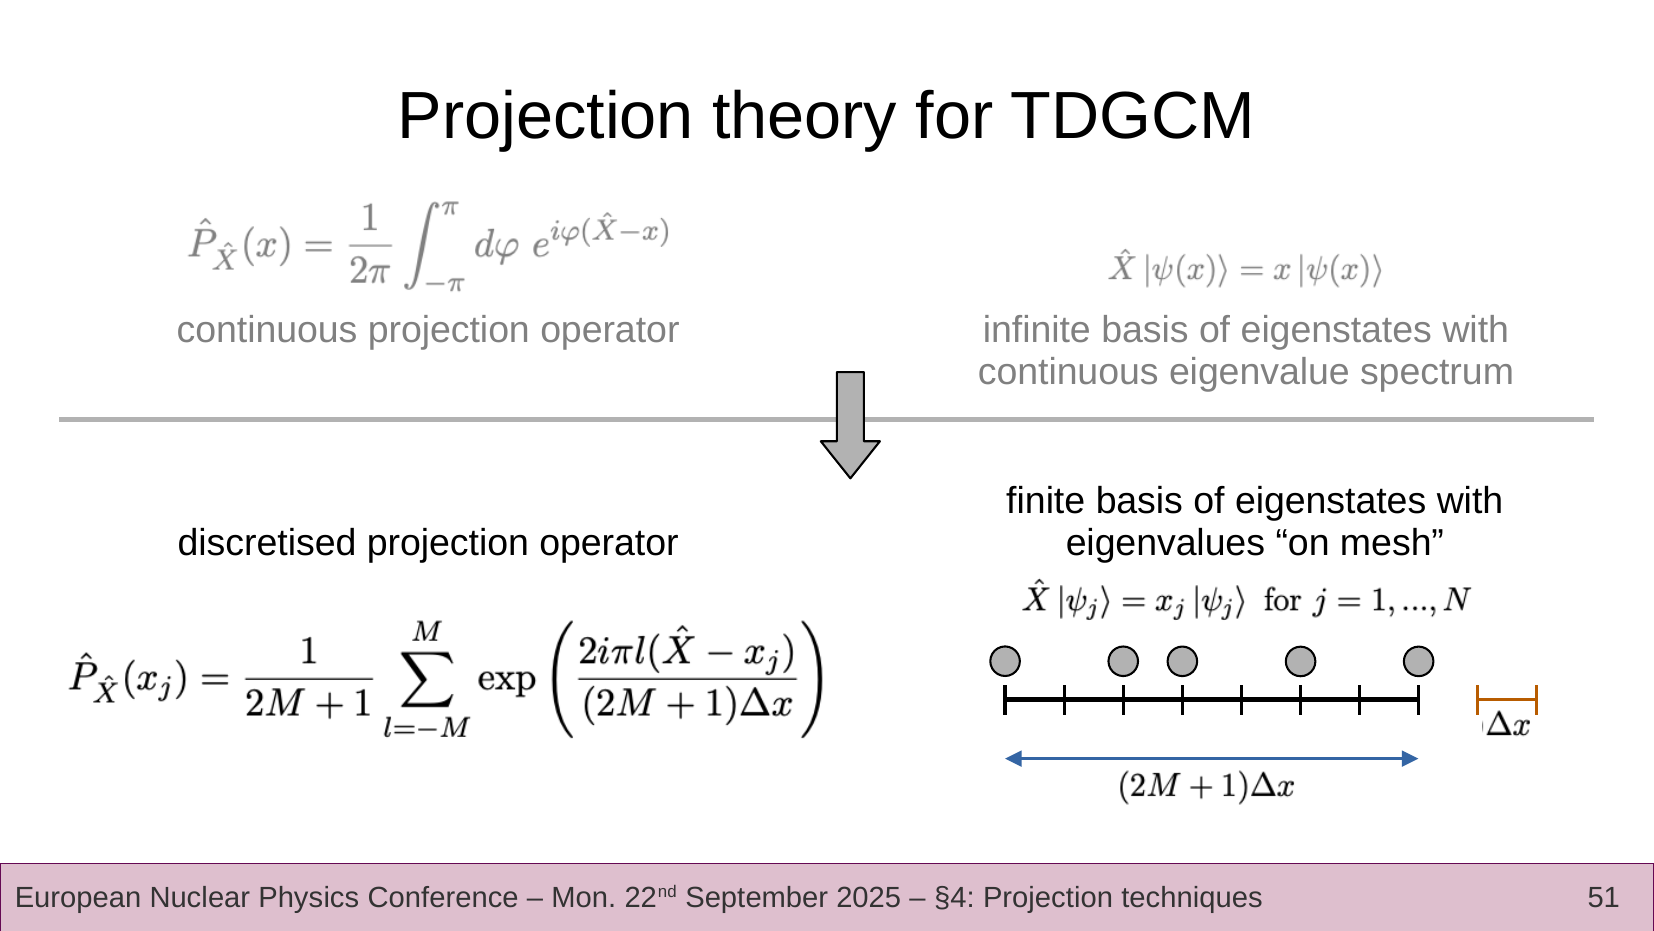

# Projection theory for TDGCM
continuous projection operator
infinite basis of eigenstates with
continuous eigenvalue spectrum
finite basis of eigenstates with eigenvalues “on mesh”
discretised projection operator
European Nuclear Physics Conference – Mon. 22nd September 2025 – §4: Projection techniques